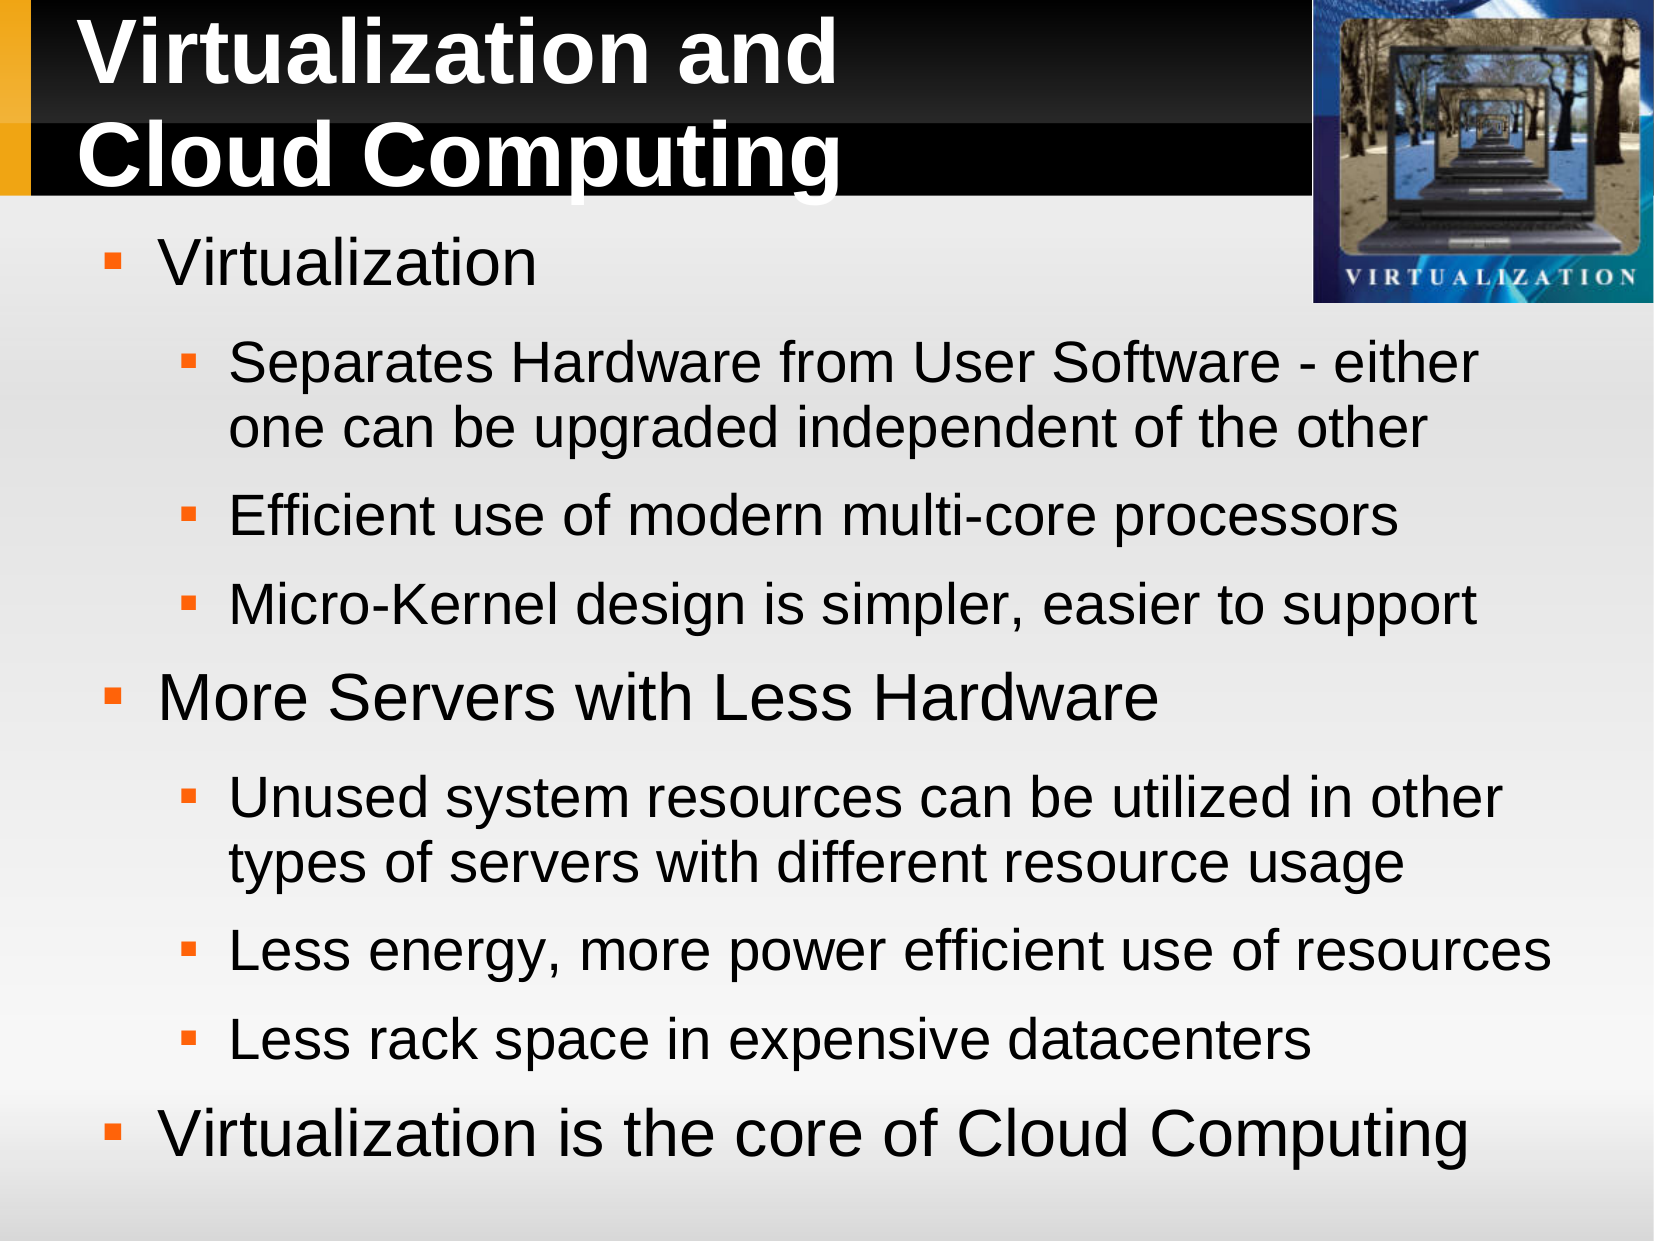

# Virtualization and Cloud Computing
Virtualization
Separates Hardware from User Software - either one can be upgraded independent of the other
Efficient use of modern multi-core processors
Micro-Kernel design is simpler, easier to support
More Servers with Less Hardware
Unused system resources can be utilized in other types of servers with different resource usage
Less energy, more power efficient use of resources
Less rack space in expensive datacenters
Virtualization is the core of Cloud Computing